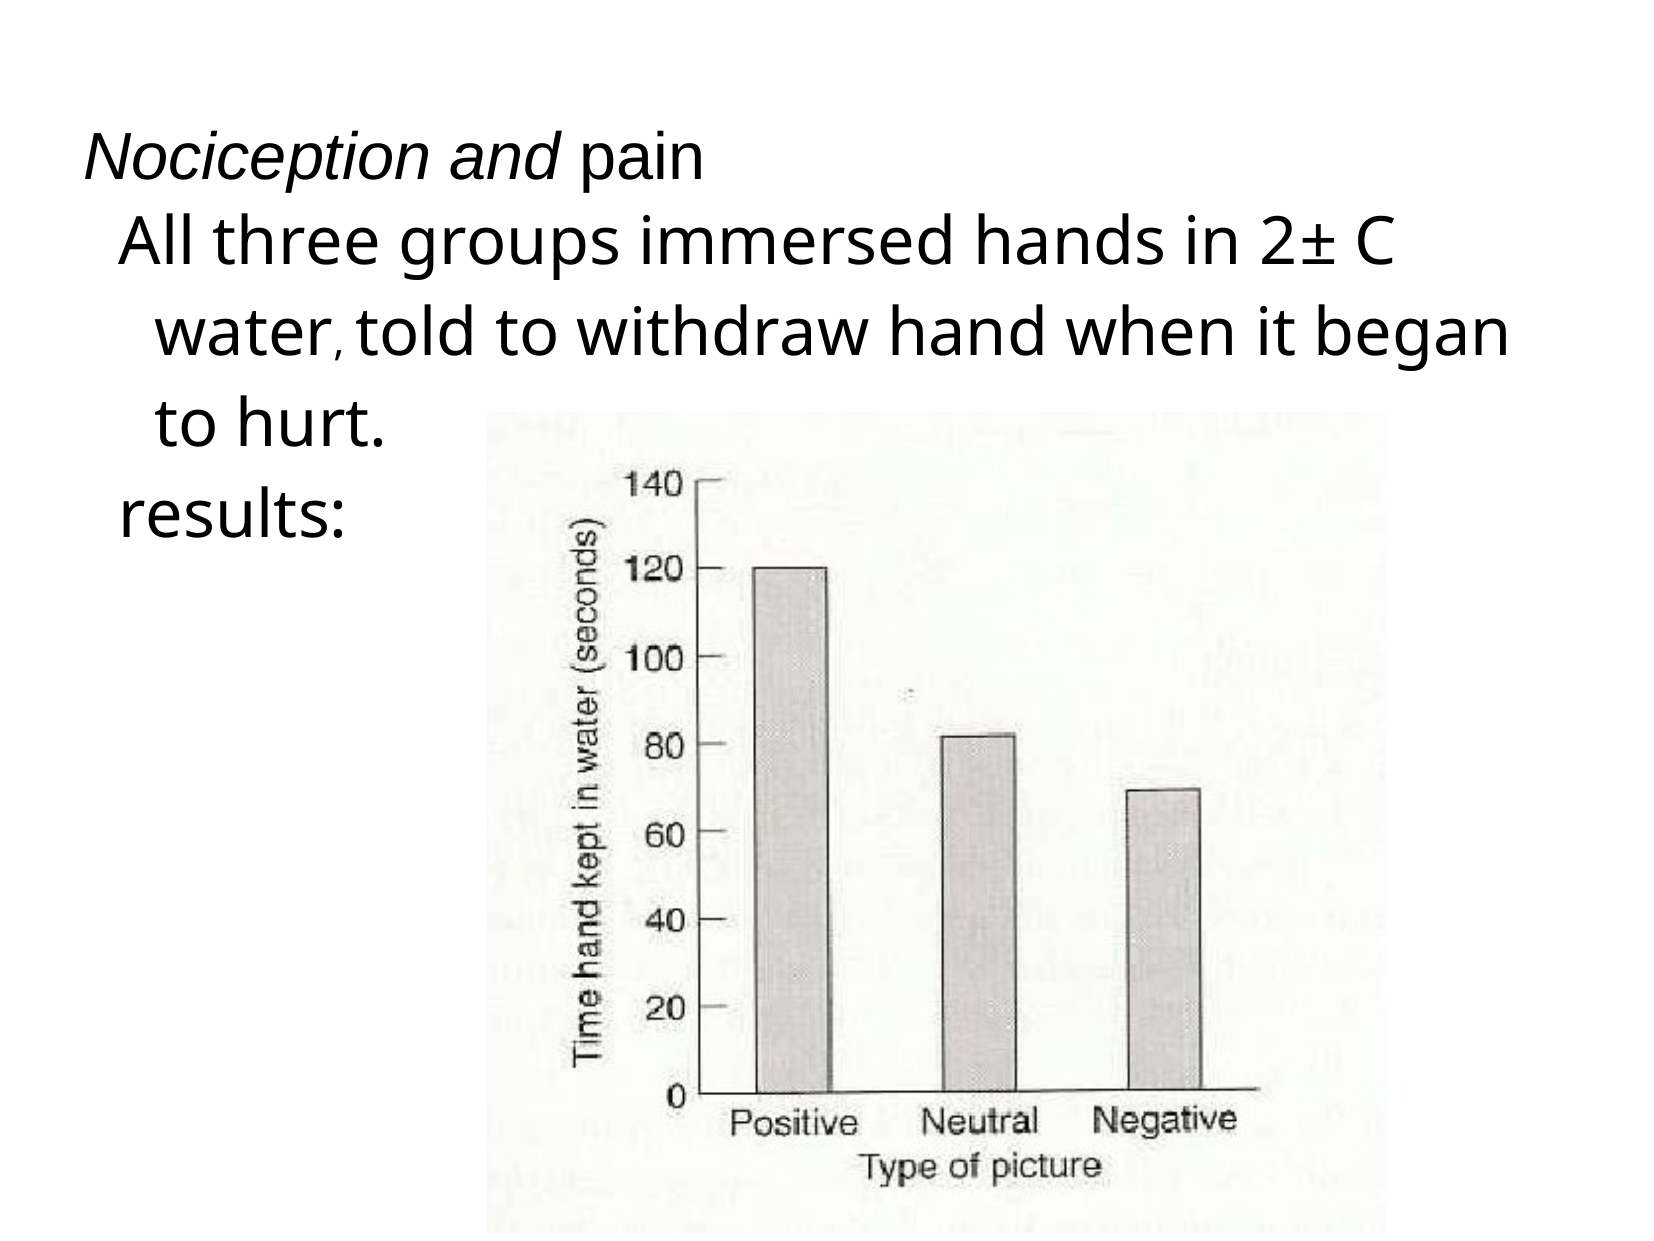

Nociception and pain
All three groups immersed hands in 2± C water, told to withdraw hand when it began to hurt.
results: